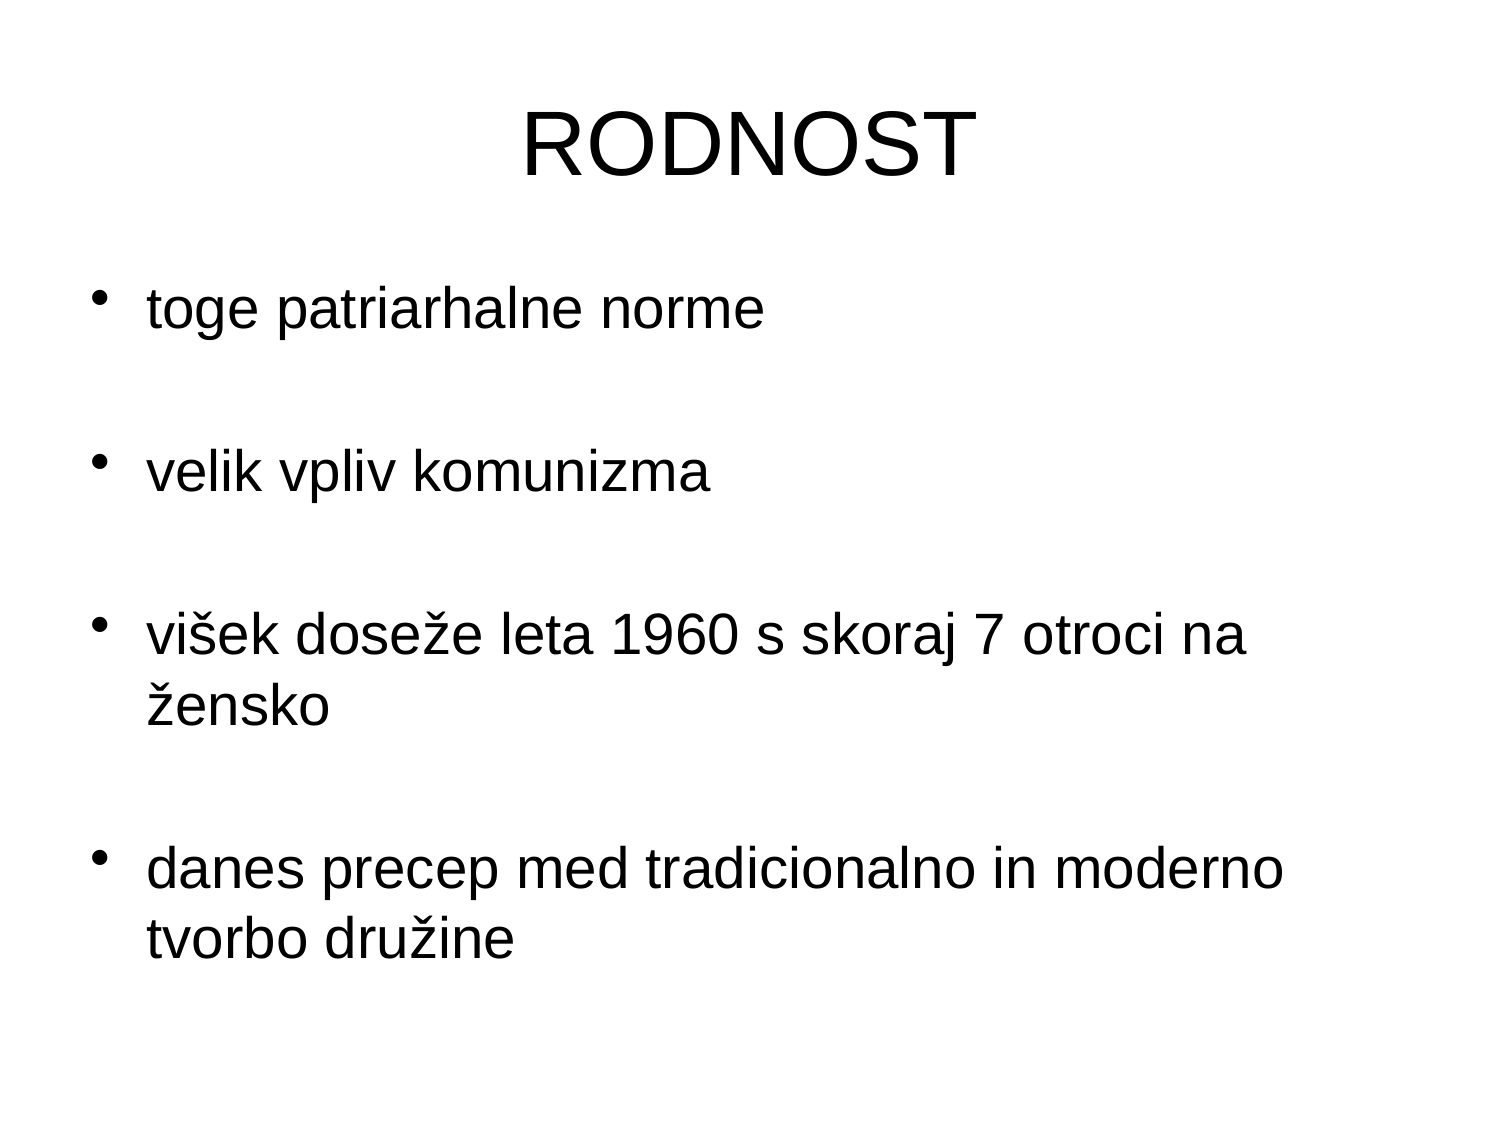

# RODNOST
toge patriarhalne norme
velik vpliv komunizma
višek doseže leta 1960 s skoraj 7 otroci na žensko
danes precep med tradicionalno in moderno tvorbo družine